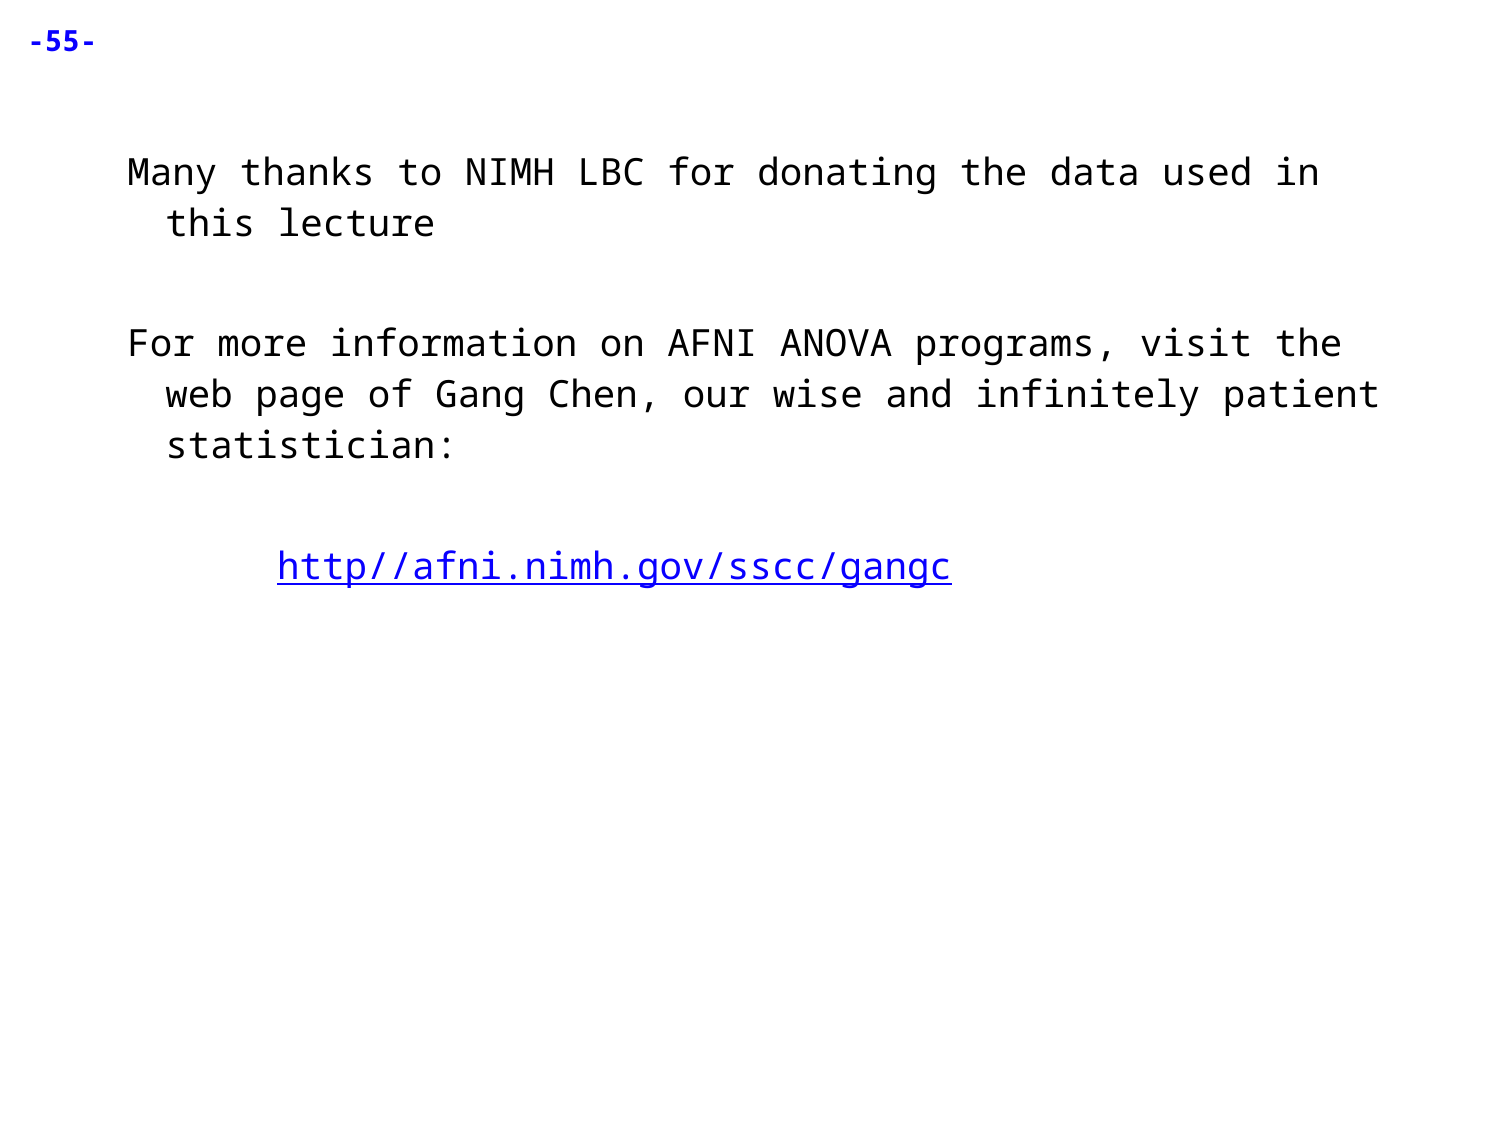

# Many thanks to NIMH LBC for donating the data used in this lecture
For more information on AFNI ANOVA programs, visit the web page of Gang Chen, our wise and infinitely patient statistician:
		http//afni.nimh.gov/sscc/gangc